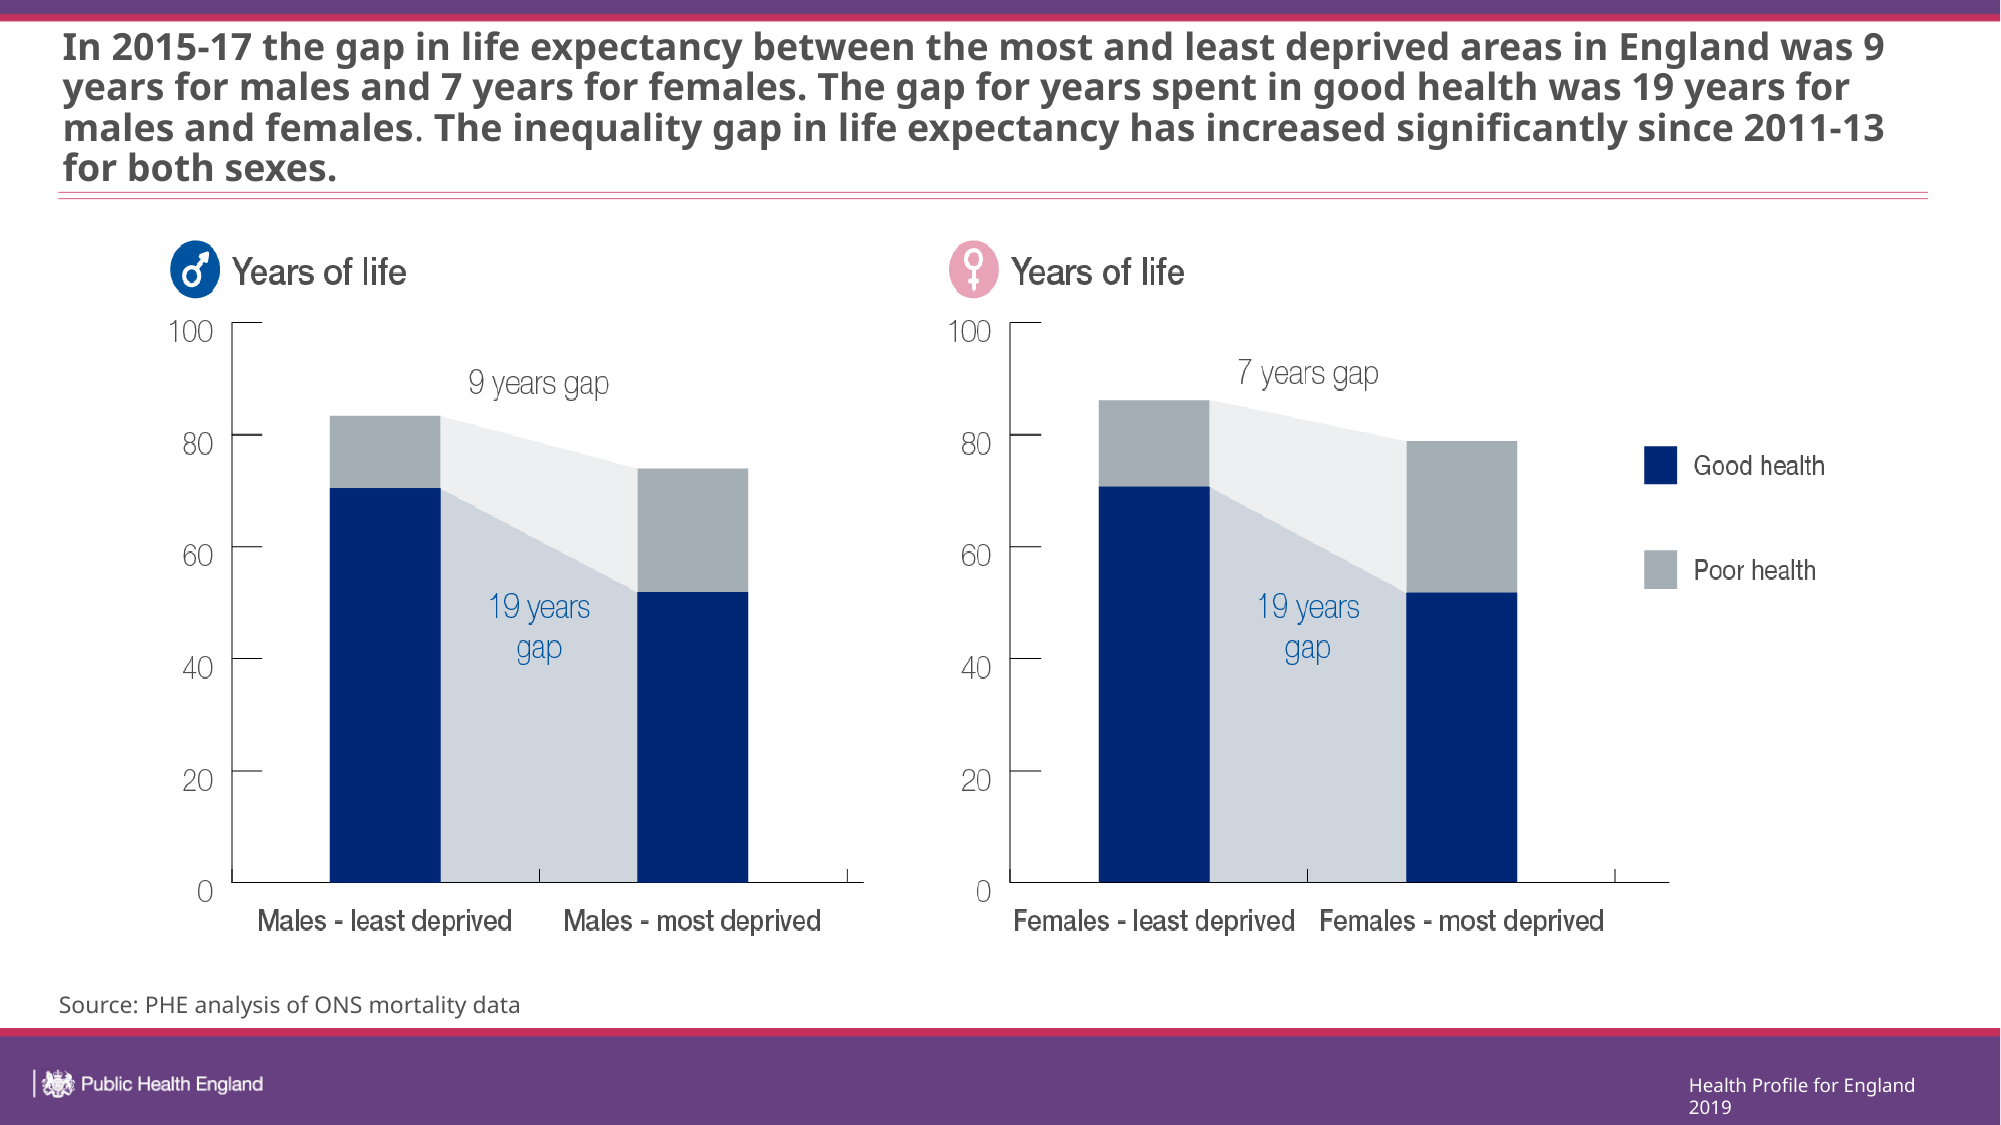

# In 2015-17 the gap in life expectancy between the most and least deprived areas in England was 9 years for males and 7 years for females. The gap for years spent in good health was 19 years for males and females. The inequality gap in life expectancy has increased significantly since 2011-13 for both sexes.
Source: PHE analysis of ONS mortality data
Health Profile for England 2019